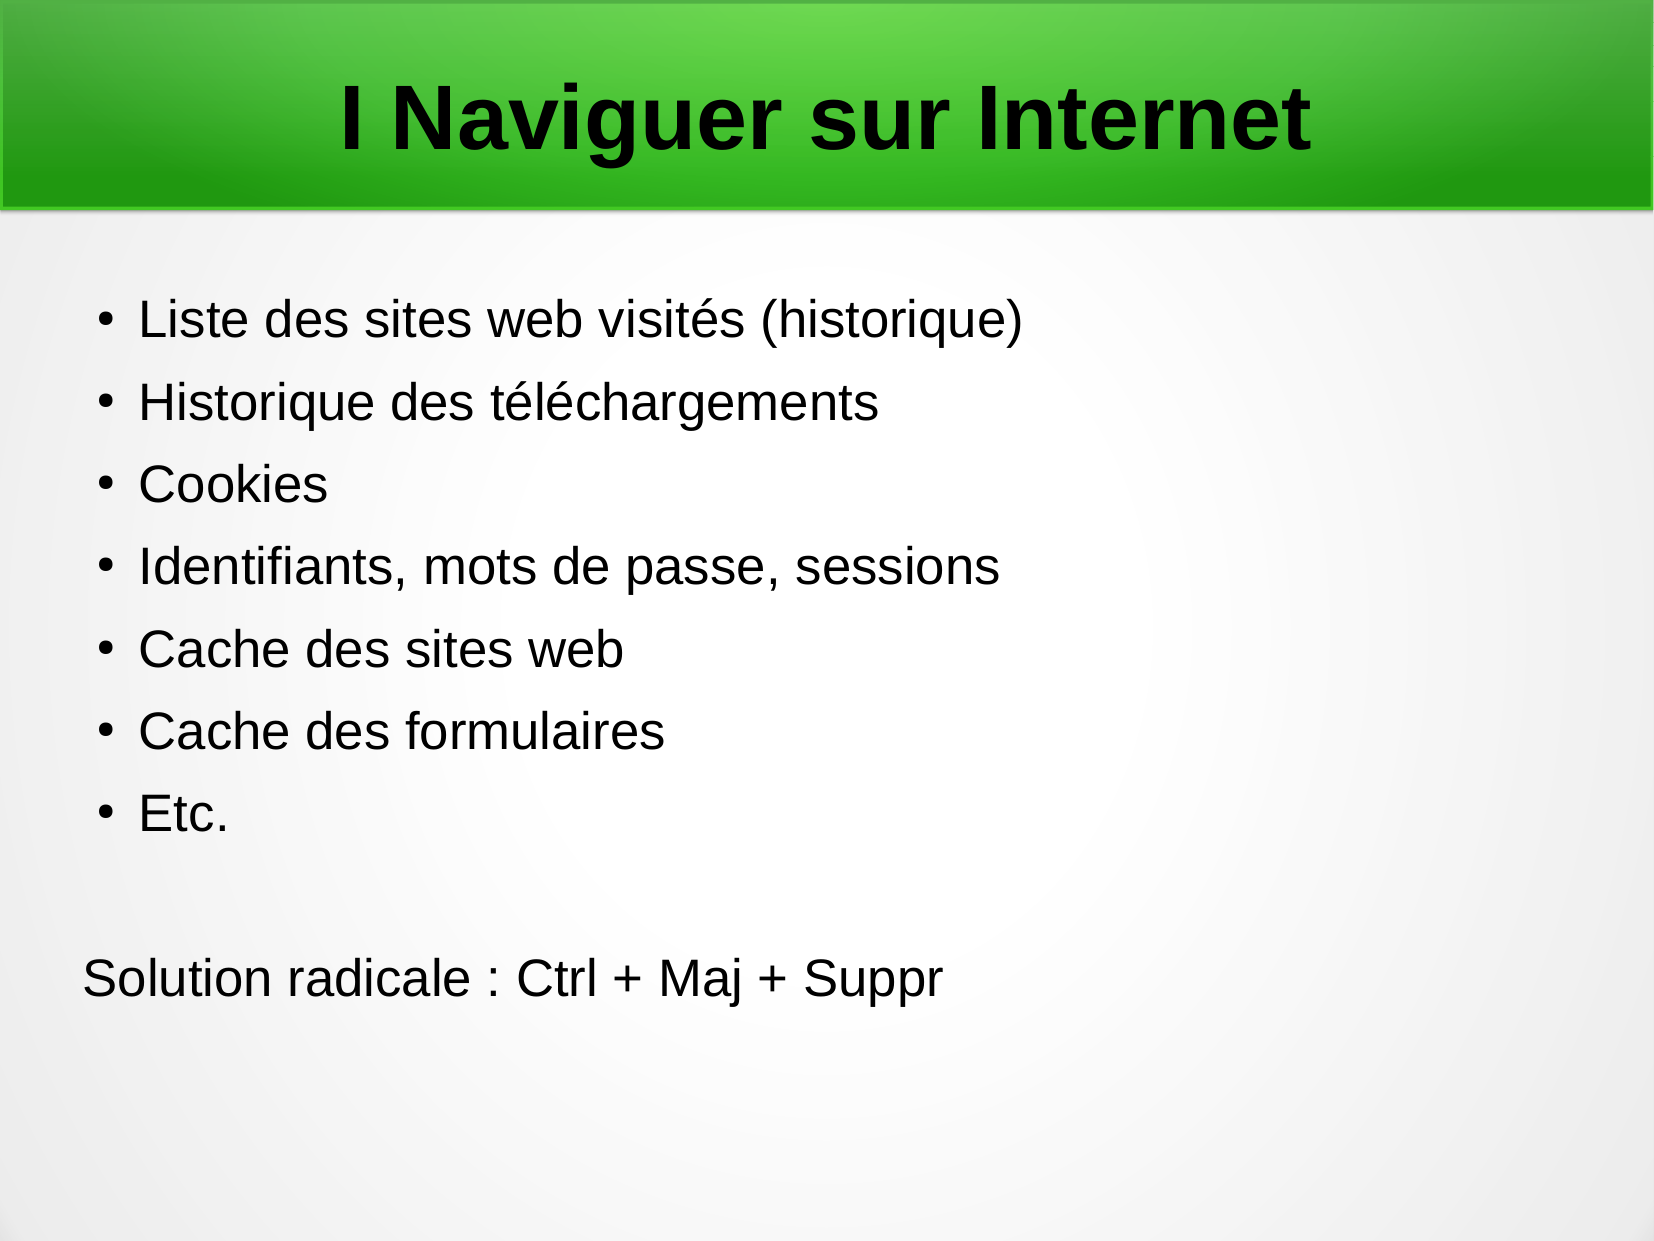

# I Naviguer sur Internet
Liste des sites web visités (historique)
Historique des téléchargements
Cookies
Identifiants, mots de passe, sessions
Cache des sites web
Cache des formulaires
Etc.
Solution radicale : Ctrl + Maj + Suppr